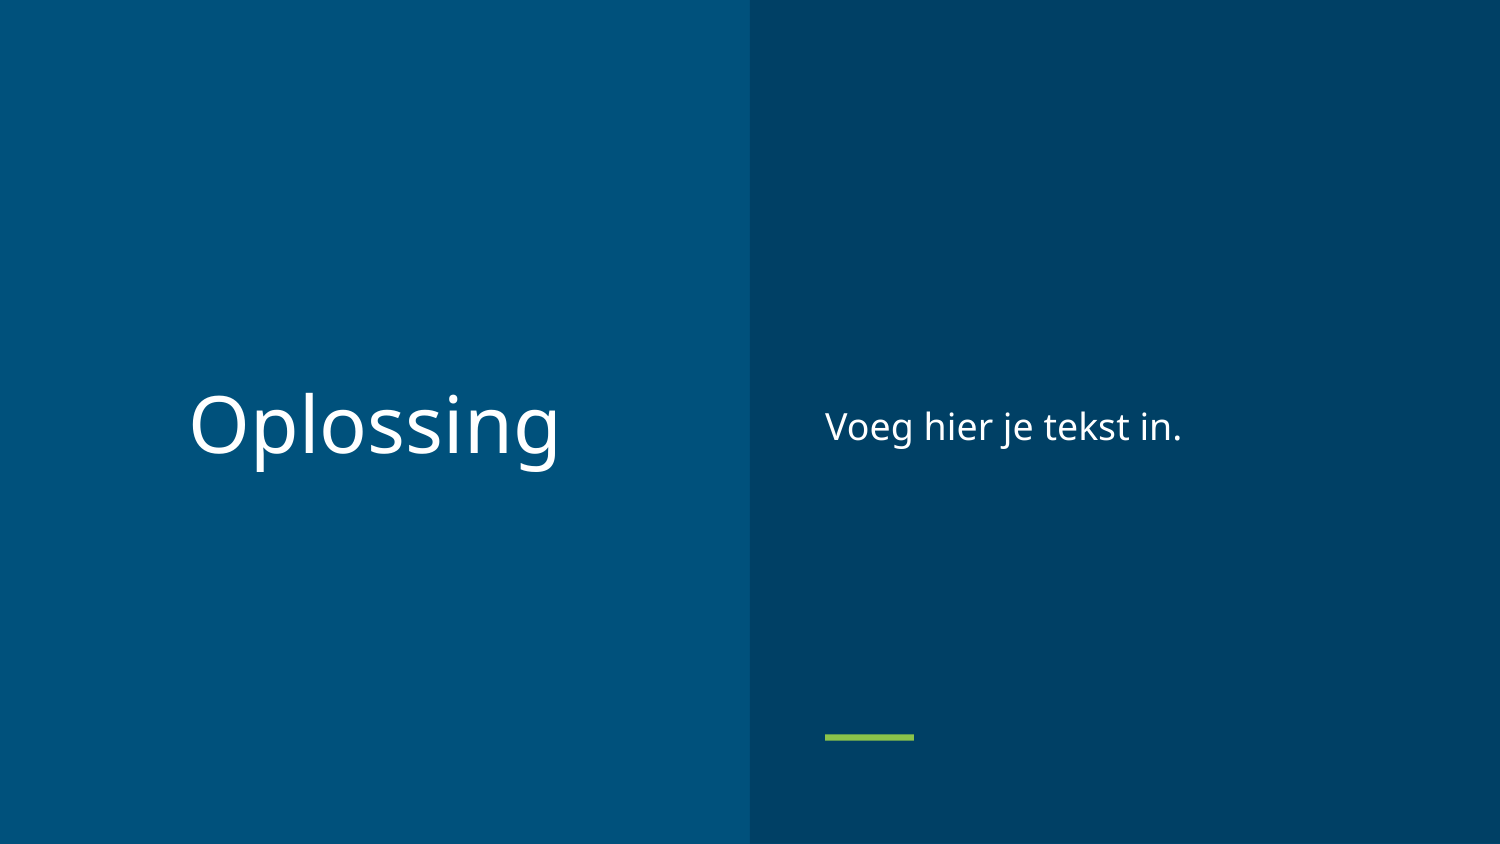

# Voeg hier je tekst in.
Oplossing